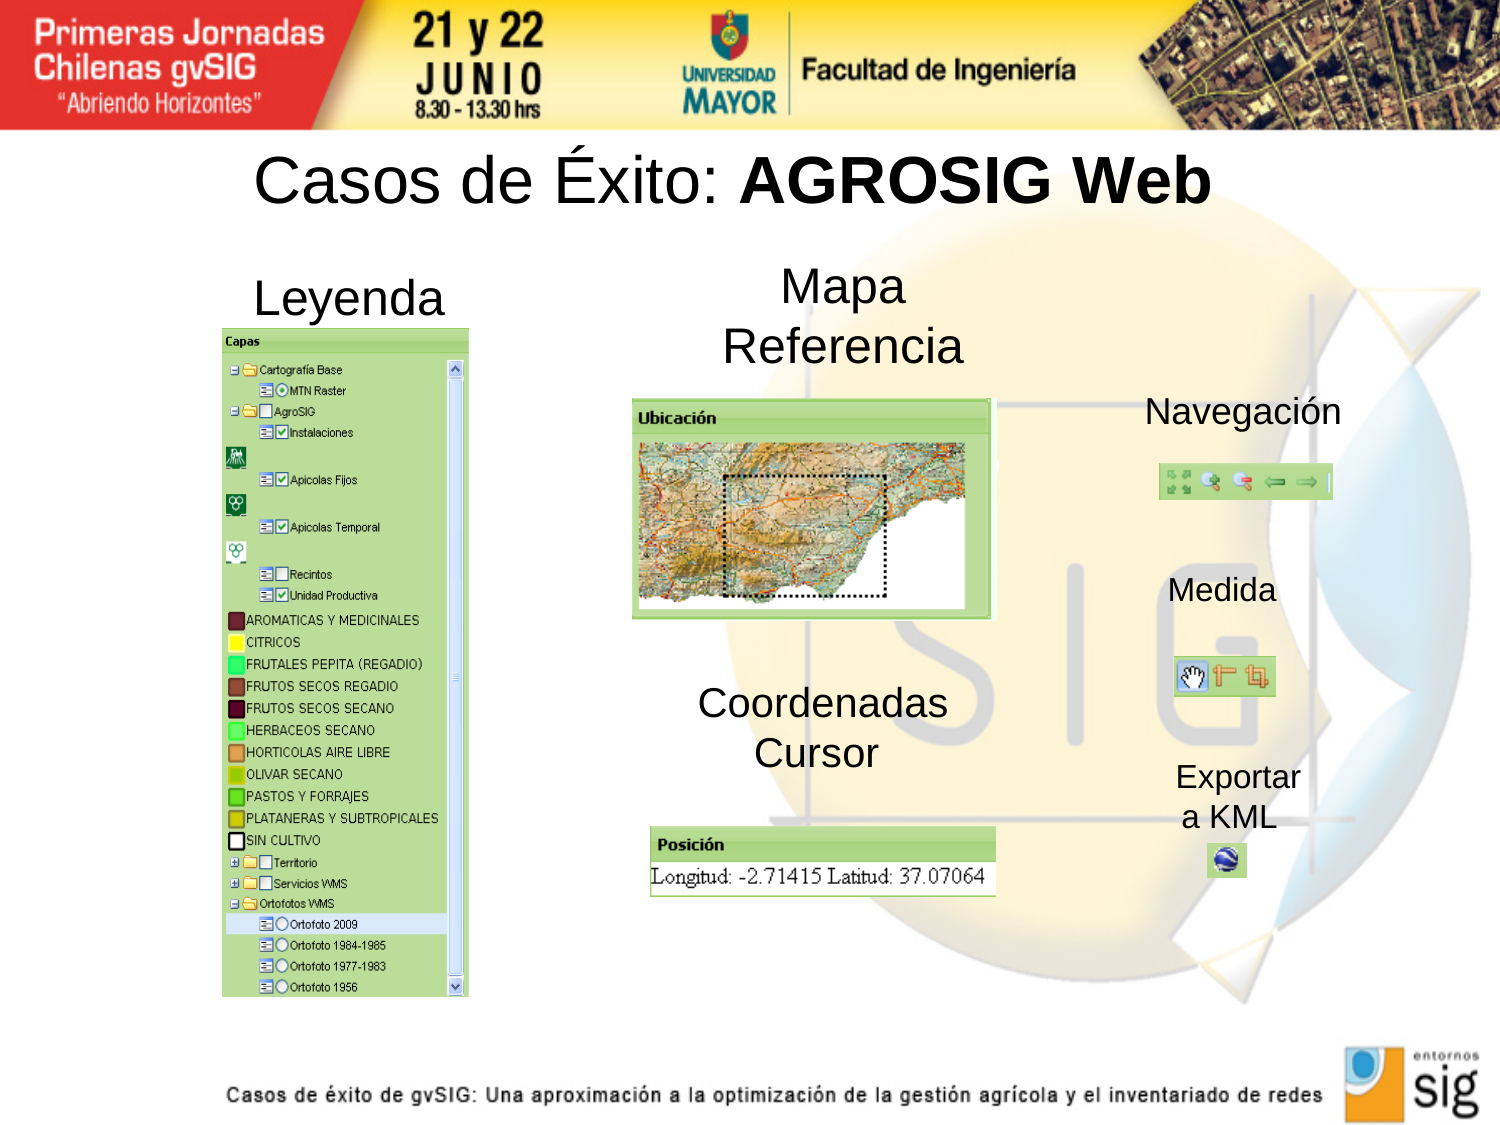

# Casos de Éxito: AGROSIG Web
 Mapa Referencia
Leyenda
Navegación
Medida
Coordenadas Cursor
 Exportar a KML